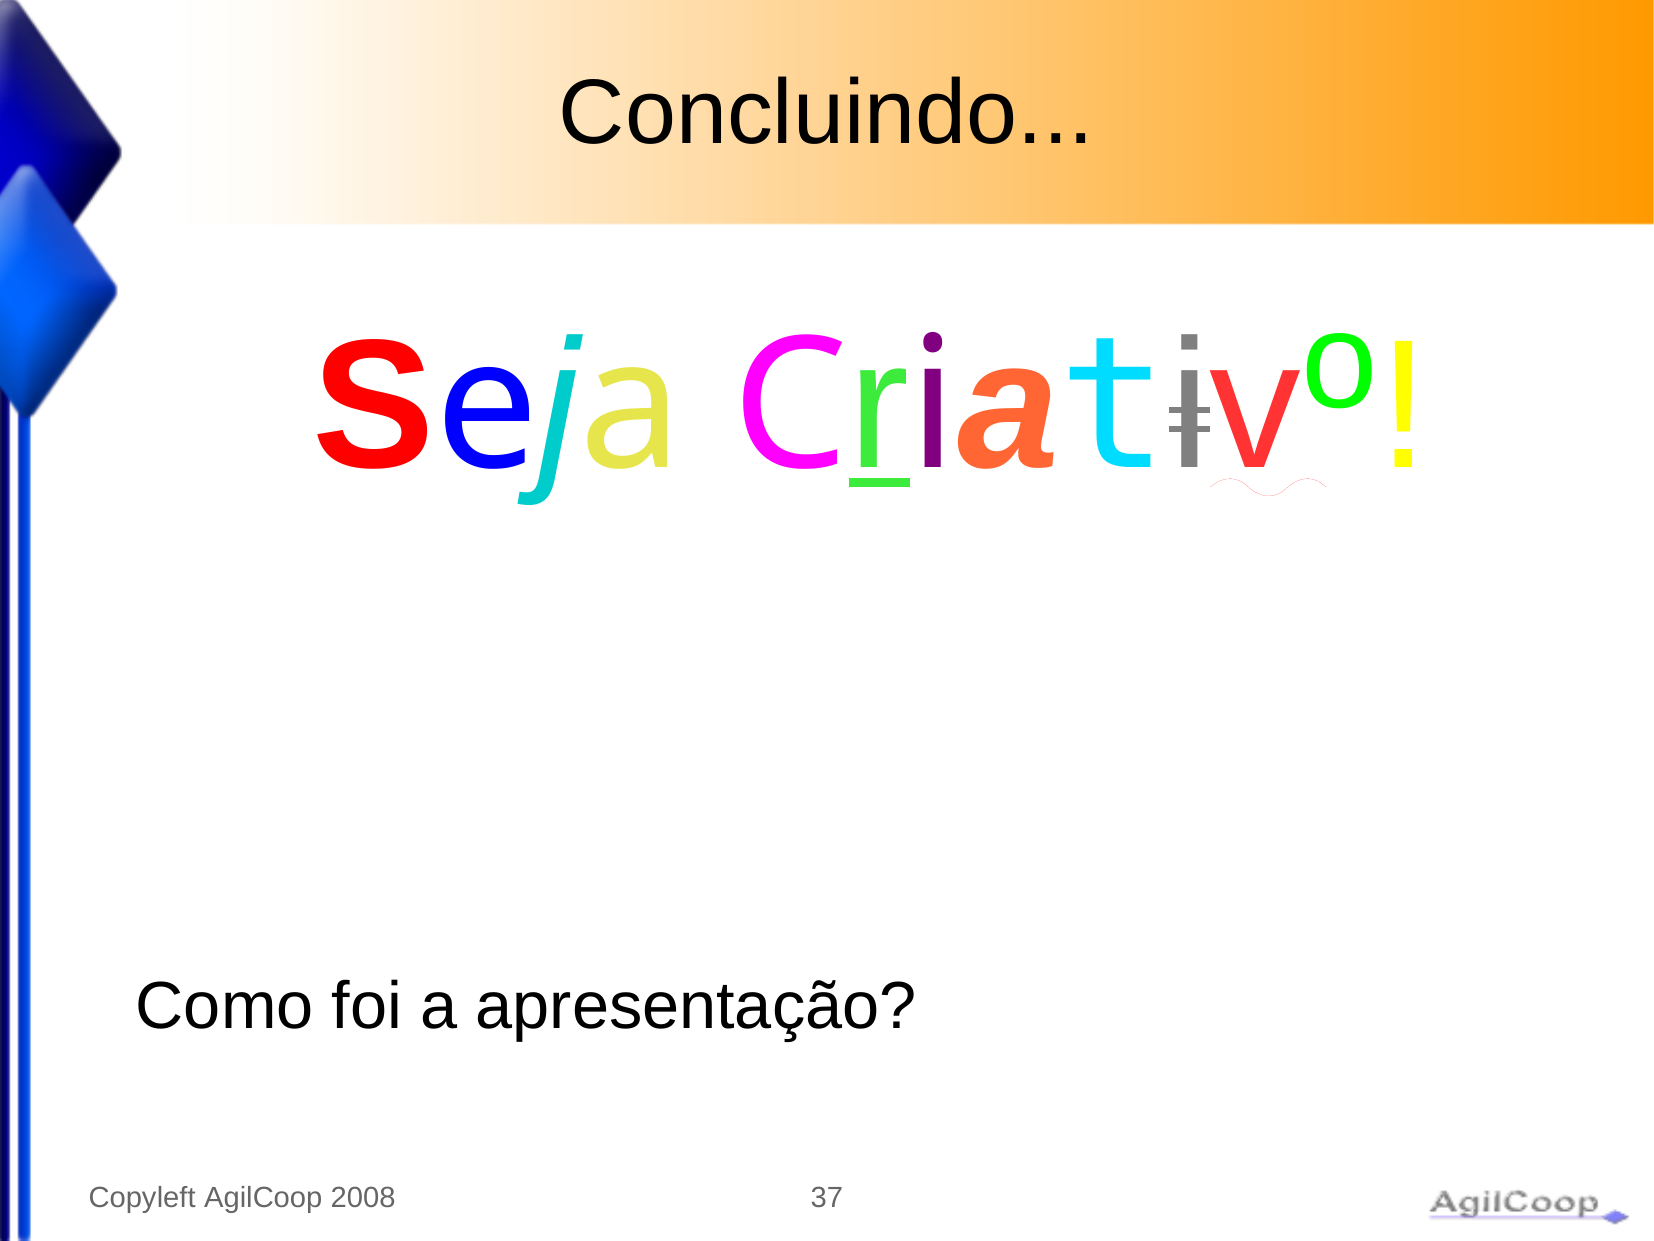

# Concluindo...
Seja Criativo!
Como foi a apresentação?
Copyleft AgilCoop 2008
37